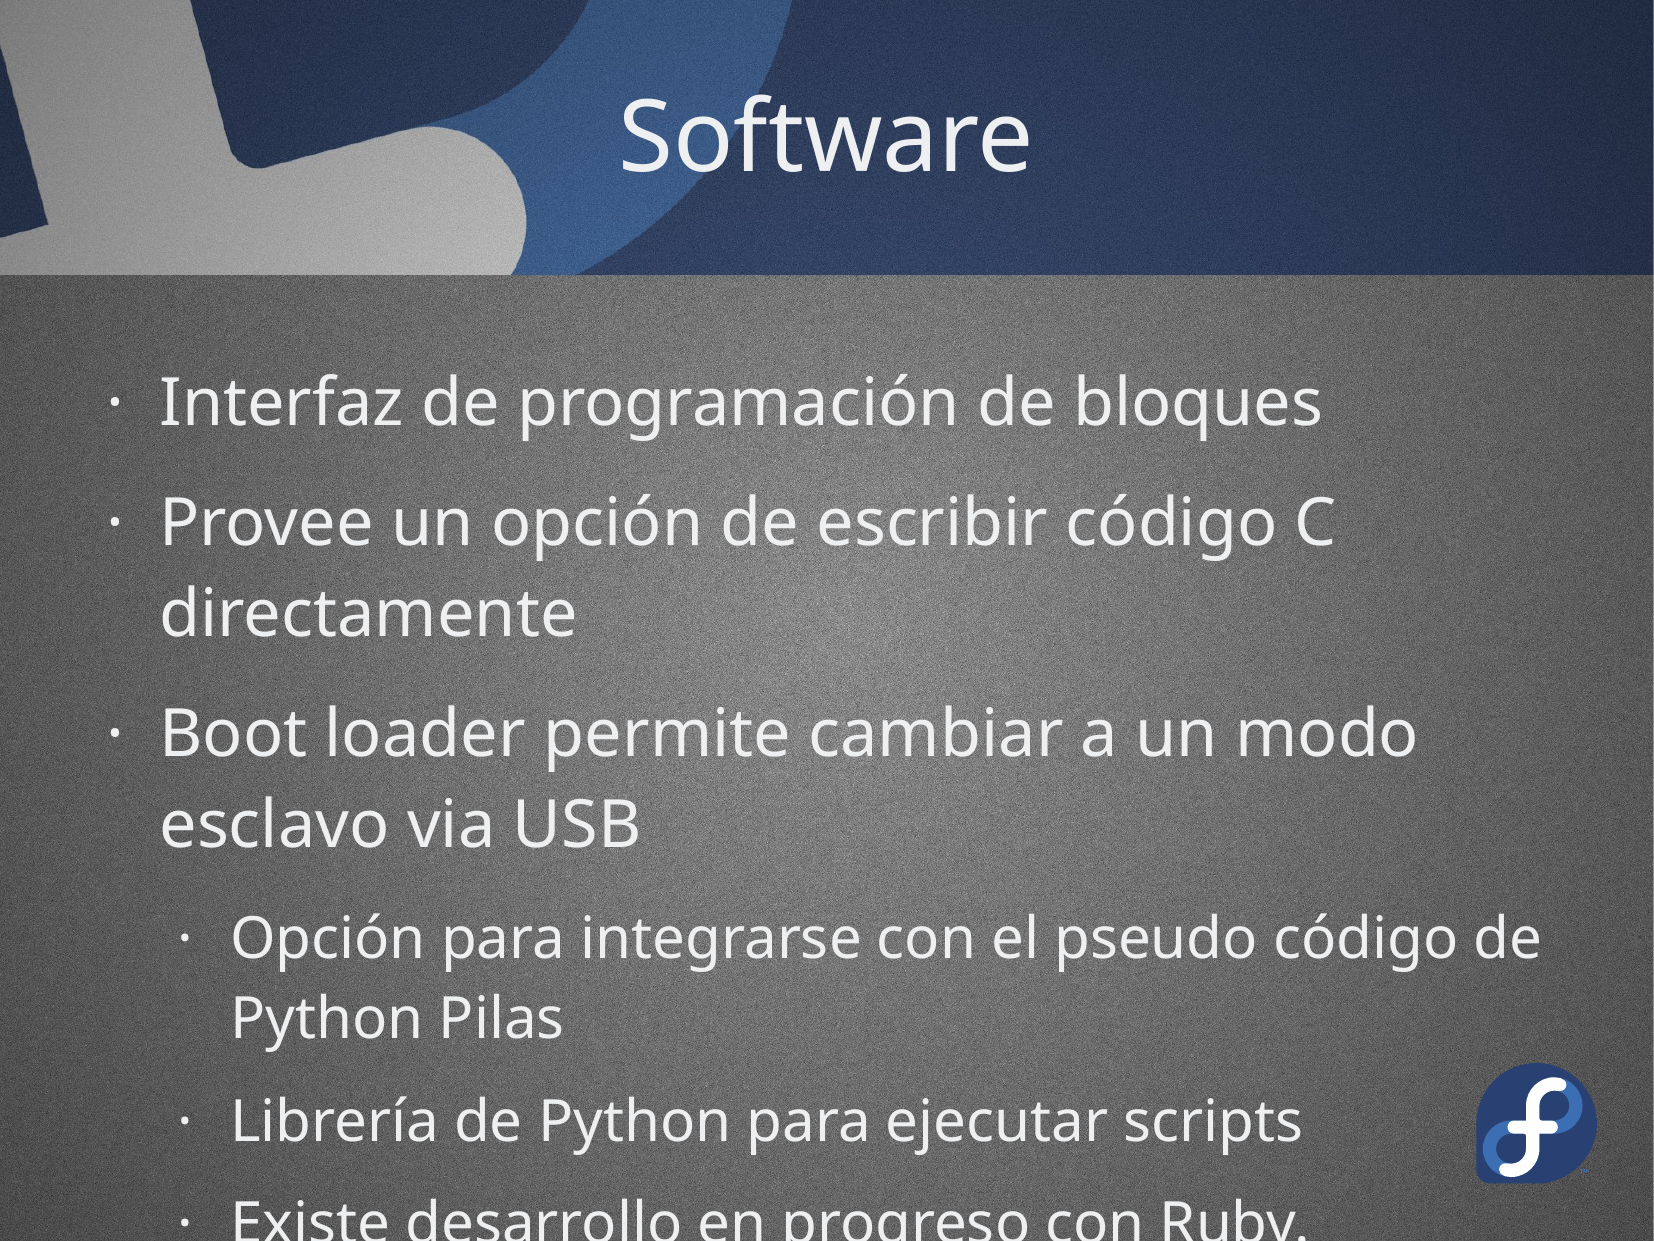

# Software
Interfaz de programación de bloques
Provee un opción de escribir código C directamente
Boot loader permite cambiar a un modo esclavo via USB
Opción para integrarse con el pseudo código de Python Pilas
Librería de Python para ejecutar scripts
Existe desarrollo en progreso con Ruby.